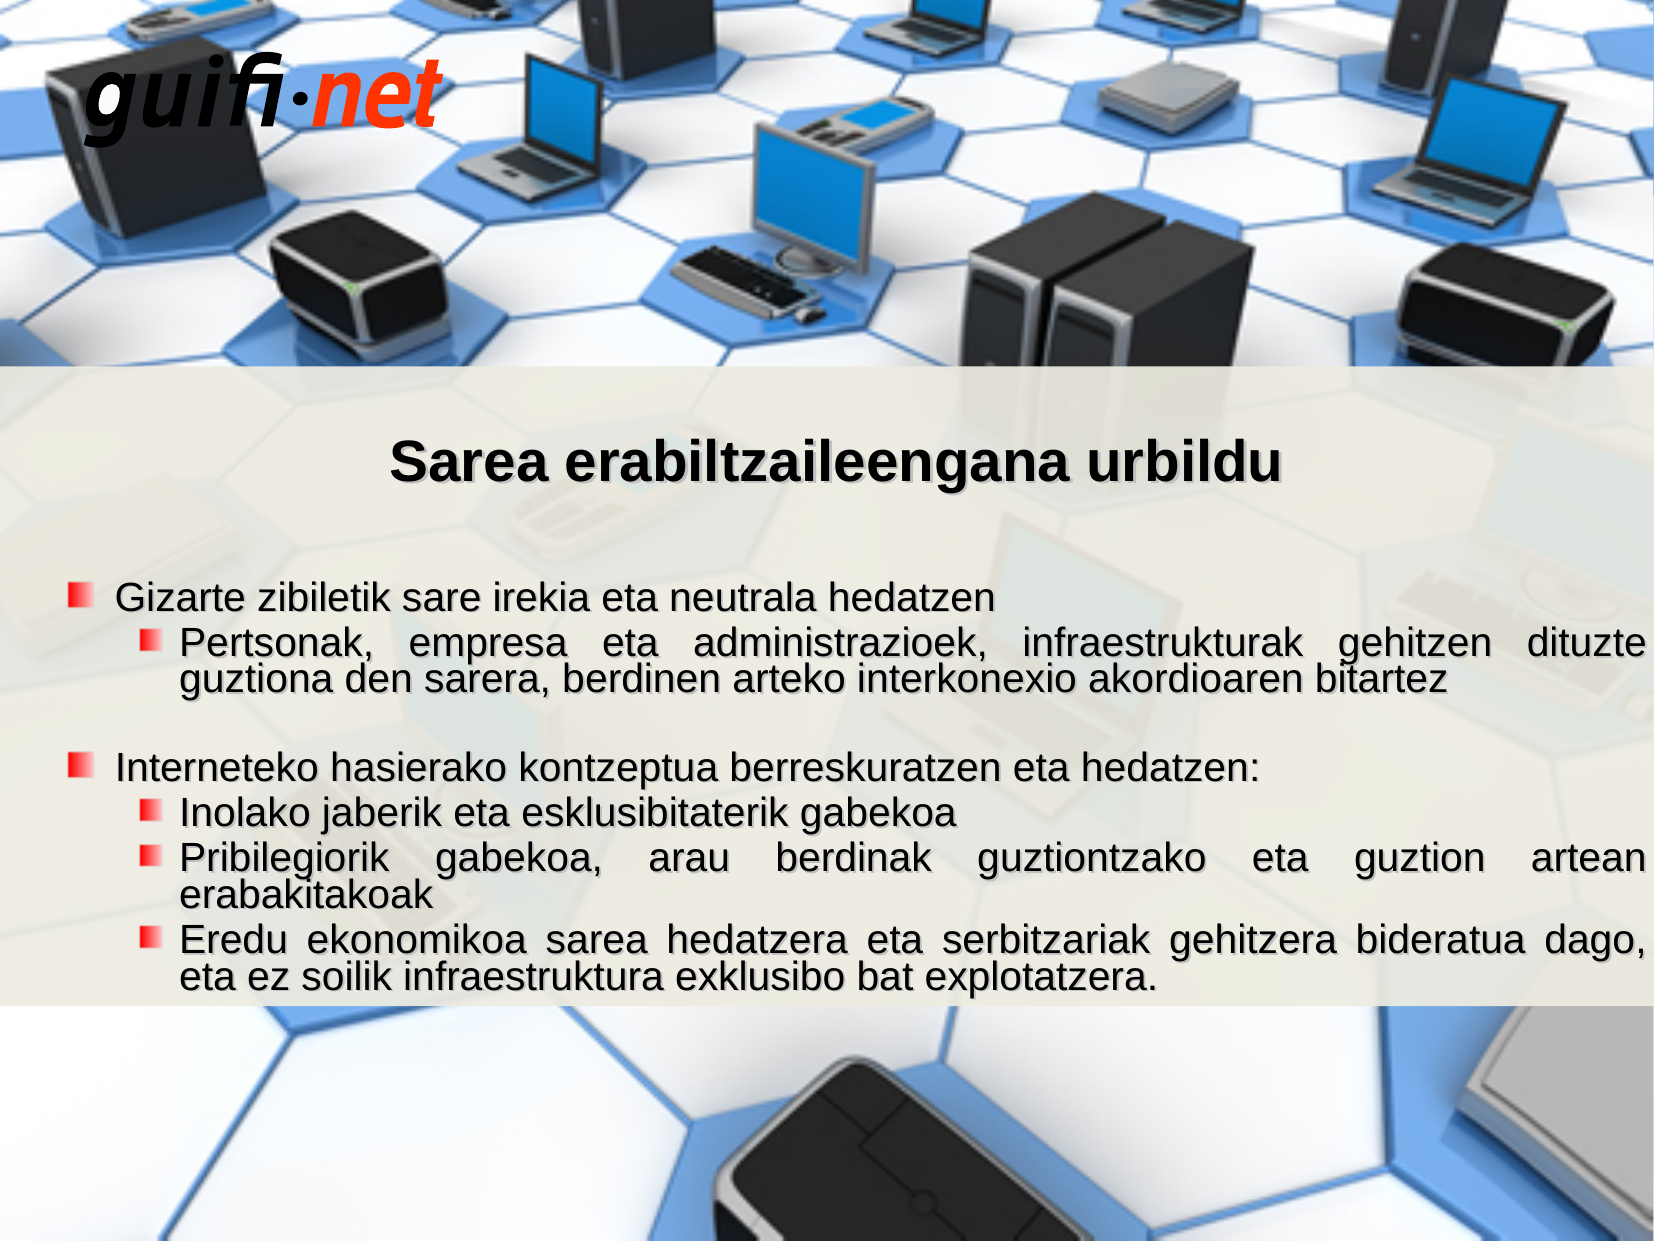

Sarea erabiltzaileengana urbildu
Gizarte zibiletik sare irekia eta neutrala hedatzen
Pertsonak, empresa eta administrazioek, infraestrukturak gehitzen dituzte guztiona den sarera, berdinen arteko interkonexio akordioaren bitartez
Interneteko hasierako kontzeptua berreskuratzen eta hedatzen:
Inolako jaberik eta esklusibitaterik gabekoa
Pribilegiorik gabekoa, arau berdinak guztiontzako eta guztion artean erabakitakoak
Eredu ekonomikoa sarea hedatzera eta serbitzariak gehitzera bideratua dago, eta ez soilik infraestruktura exklusibo bat explotatzera.